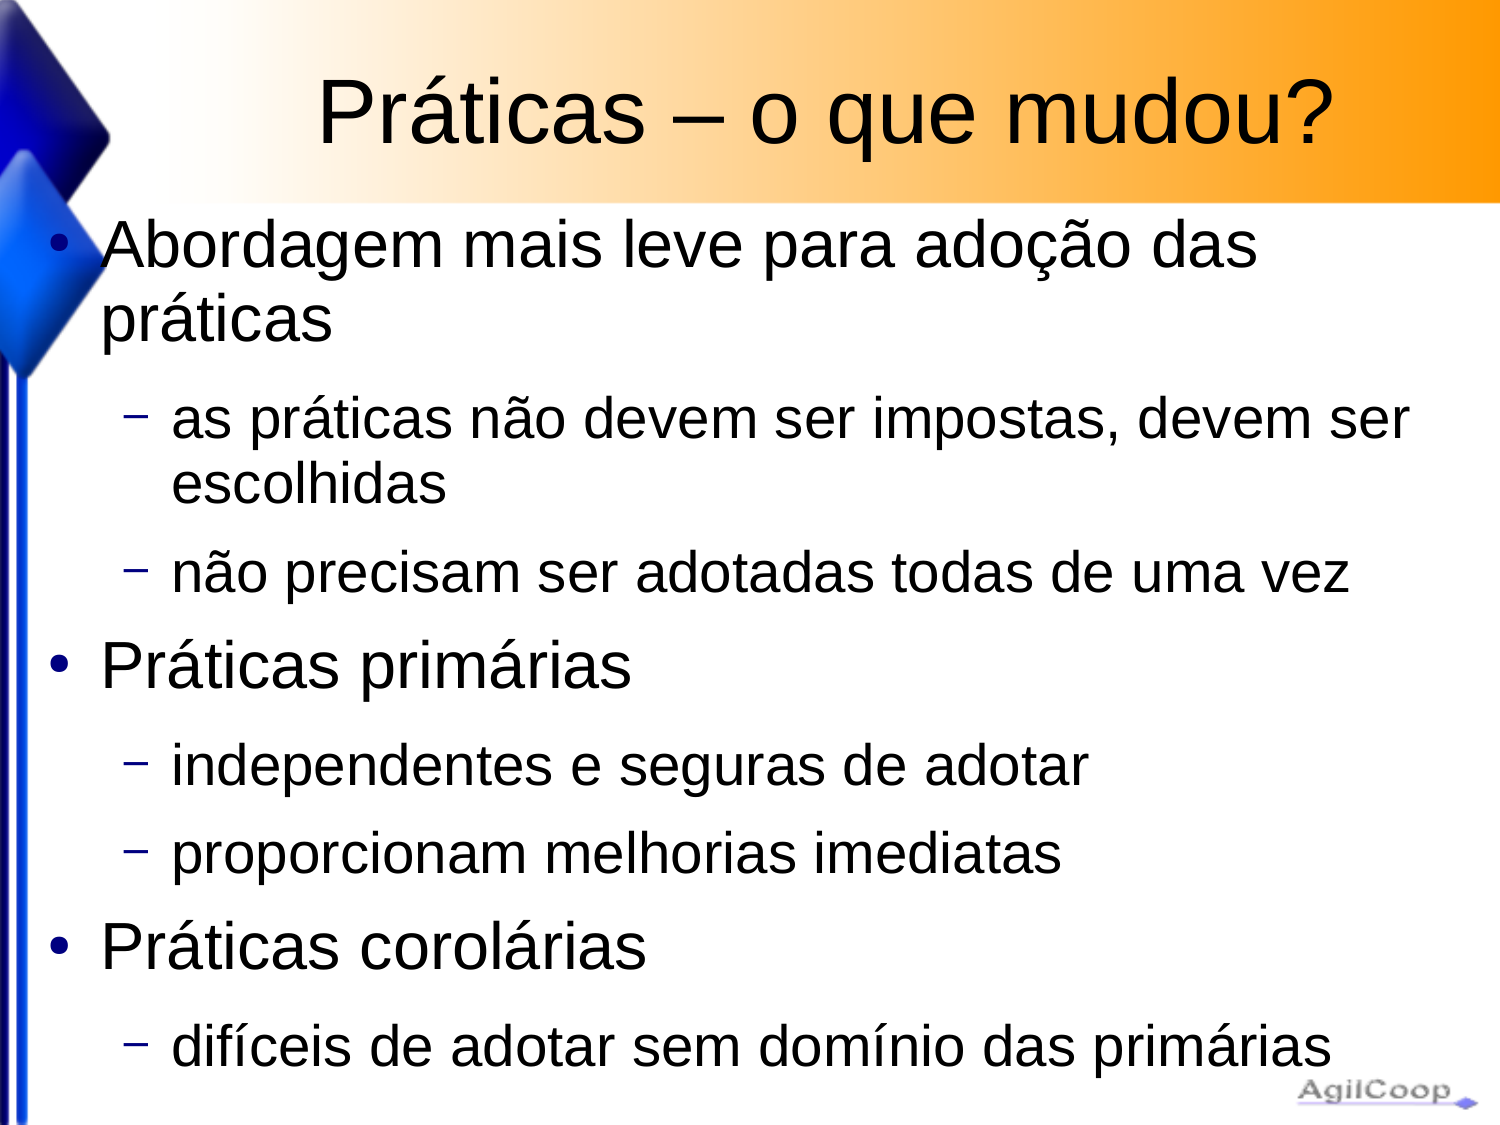

# Práticas – o que mudou?
Abordagem mais leve para adoção das práticas
as práticas não devem ser impostas, devem ser escolhidas
não precisam ser adotadas todas de uma vez
Práticas primárias
independentes e seguras de adotar
proporcionam melhorias imediatas
Práticas corolárias
difíceis de adotar sem domínio das primárias
Copyleft AgilCoop 2007
44